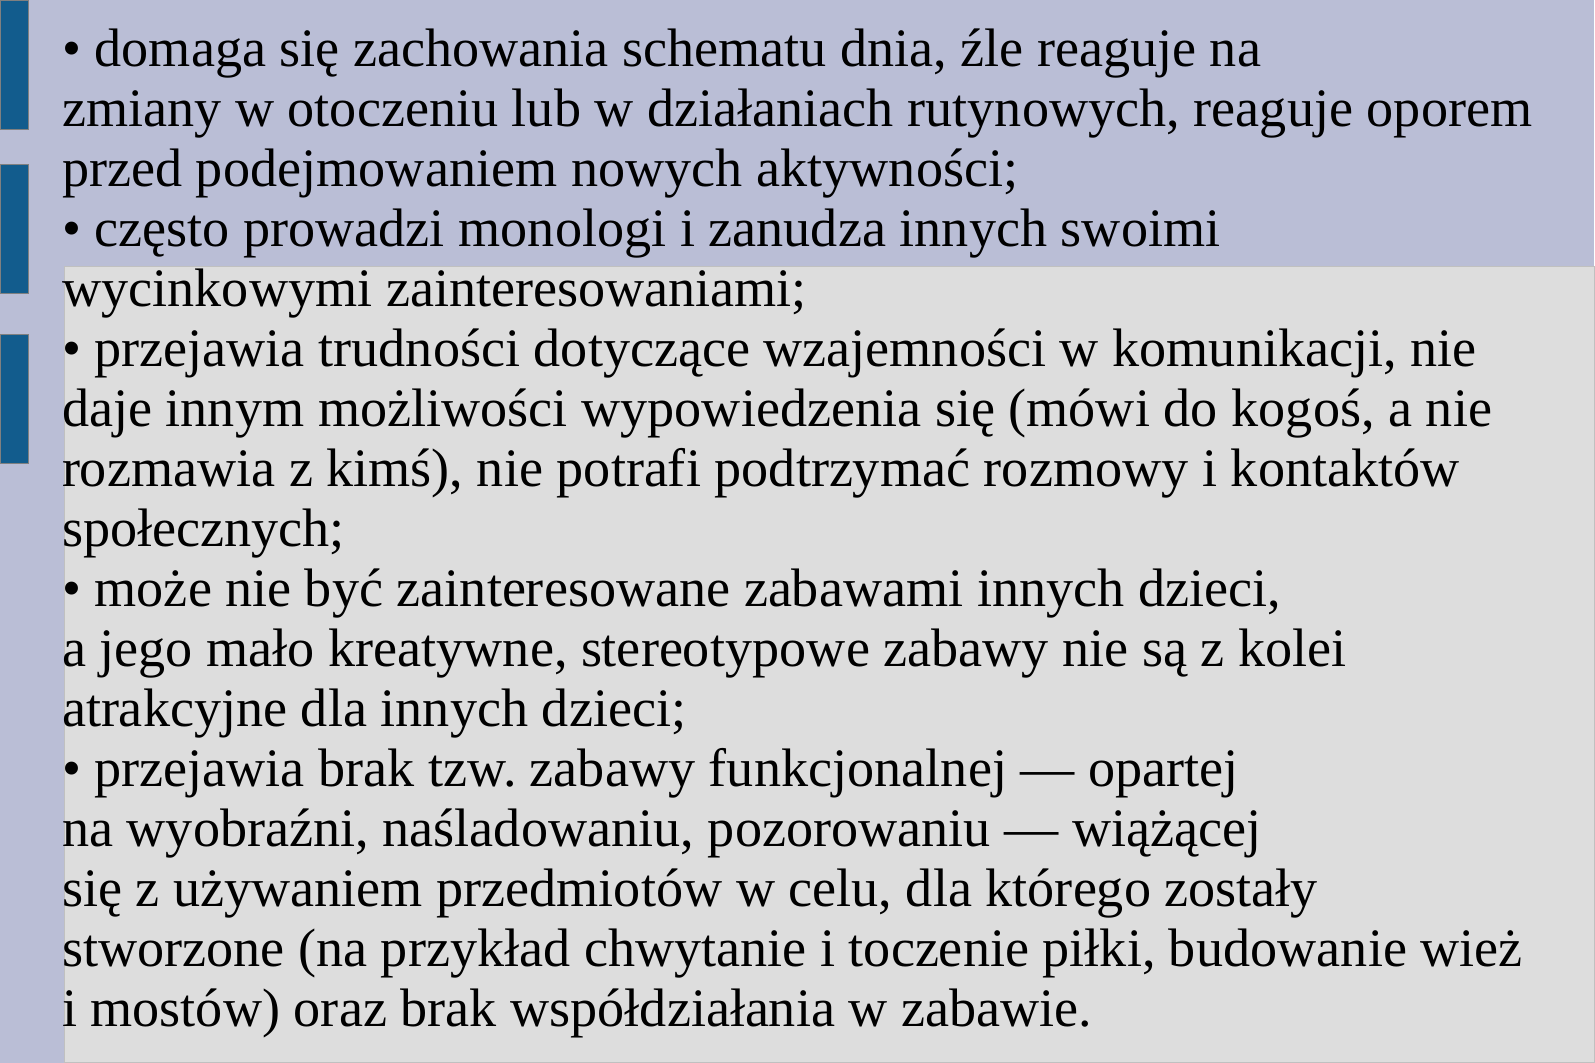

• domaga się zachowania schematu dnia, źle reaguje na
zmiany w otoczeniu lub w działaniach rutynowych, reaguje oporem przed podejmowaniem nowych aktywności;
• często prowadzi monologi i zanudza innych swoimi wycinkowymi zainteresowaniami;
• przejawia trudności dotyczące wzajemności w komunikacji, nie daje innym możliwości wypowiedzenia się (mówi do kogoś, a nie rozmawia z kimś), nie potrafi podtrzymać rozmowy i kontaktów społecznych;
• może nie być zainteresowane zabawami innych dzieci,
a jego mało kreatywne, stereotypowe zabawy nie są z kolei atrakcyjne dla innych dzieci;
• przejawia brak tzw. zabawy funkcjonalnej — opartej
na wyobraźni, naśladowaniu, pozorowaniu — wiążącej
się z używaniem przedmiotów w celu, dla którego zostały stworzone (na przykład chwytanie i toczenie piłki, budowanie wież i mostów) oraz brak współdziałania w zabawie.
#